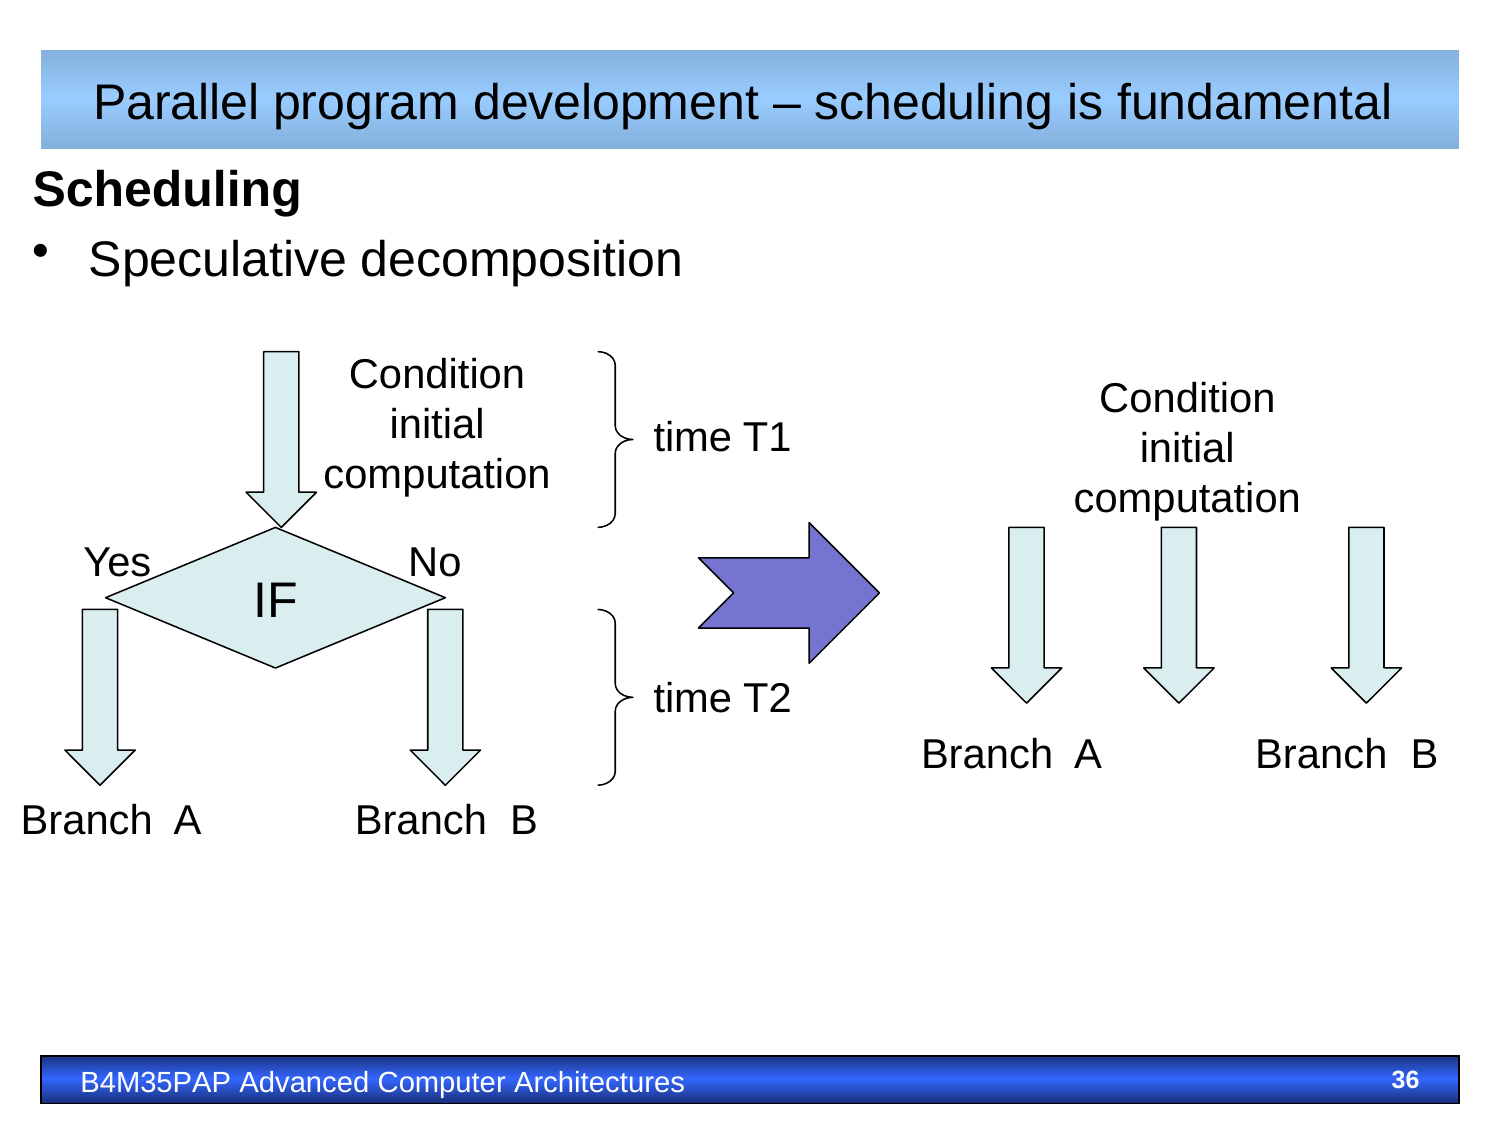

# Parallel program development – scheduling is fundamental
Scheduling
Speculative decomposition
Condition
initial
computation
Condition
initial
computation
time T1
Yes
IF
No
time T2
Branch A
Branch B
Branch A
Branch B